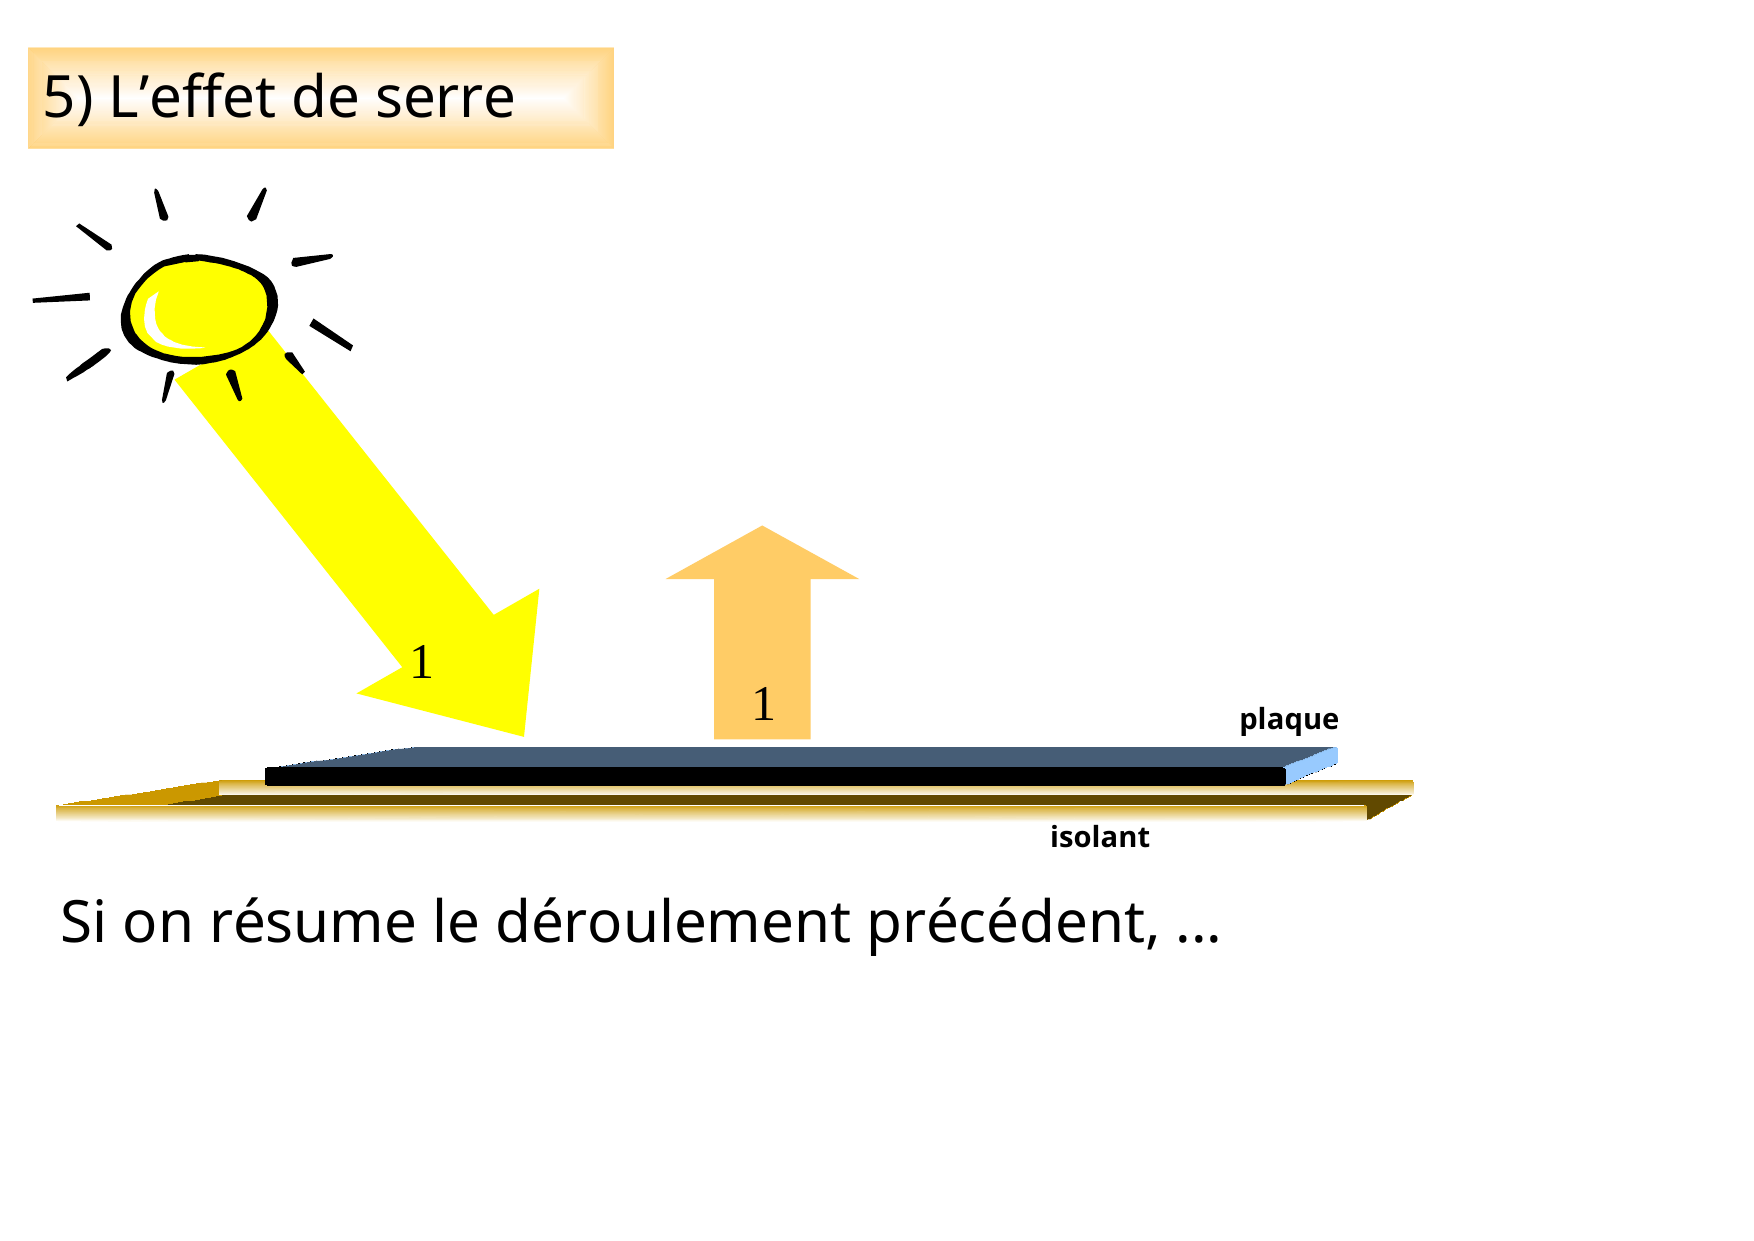

5) L’effet de serre
1
1
plaque
isolant
Si on résume le déroulement précédent, ...